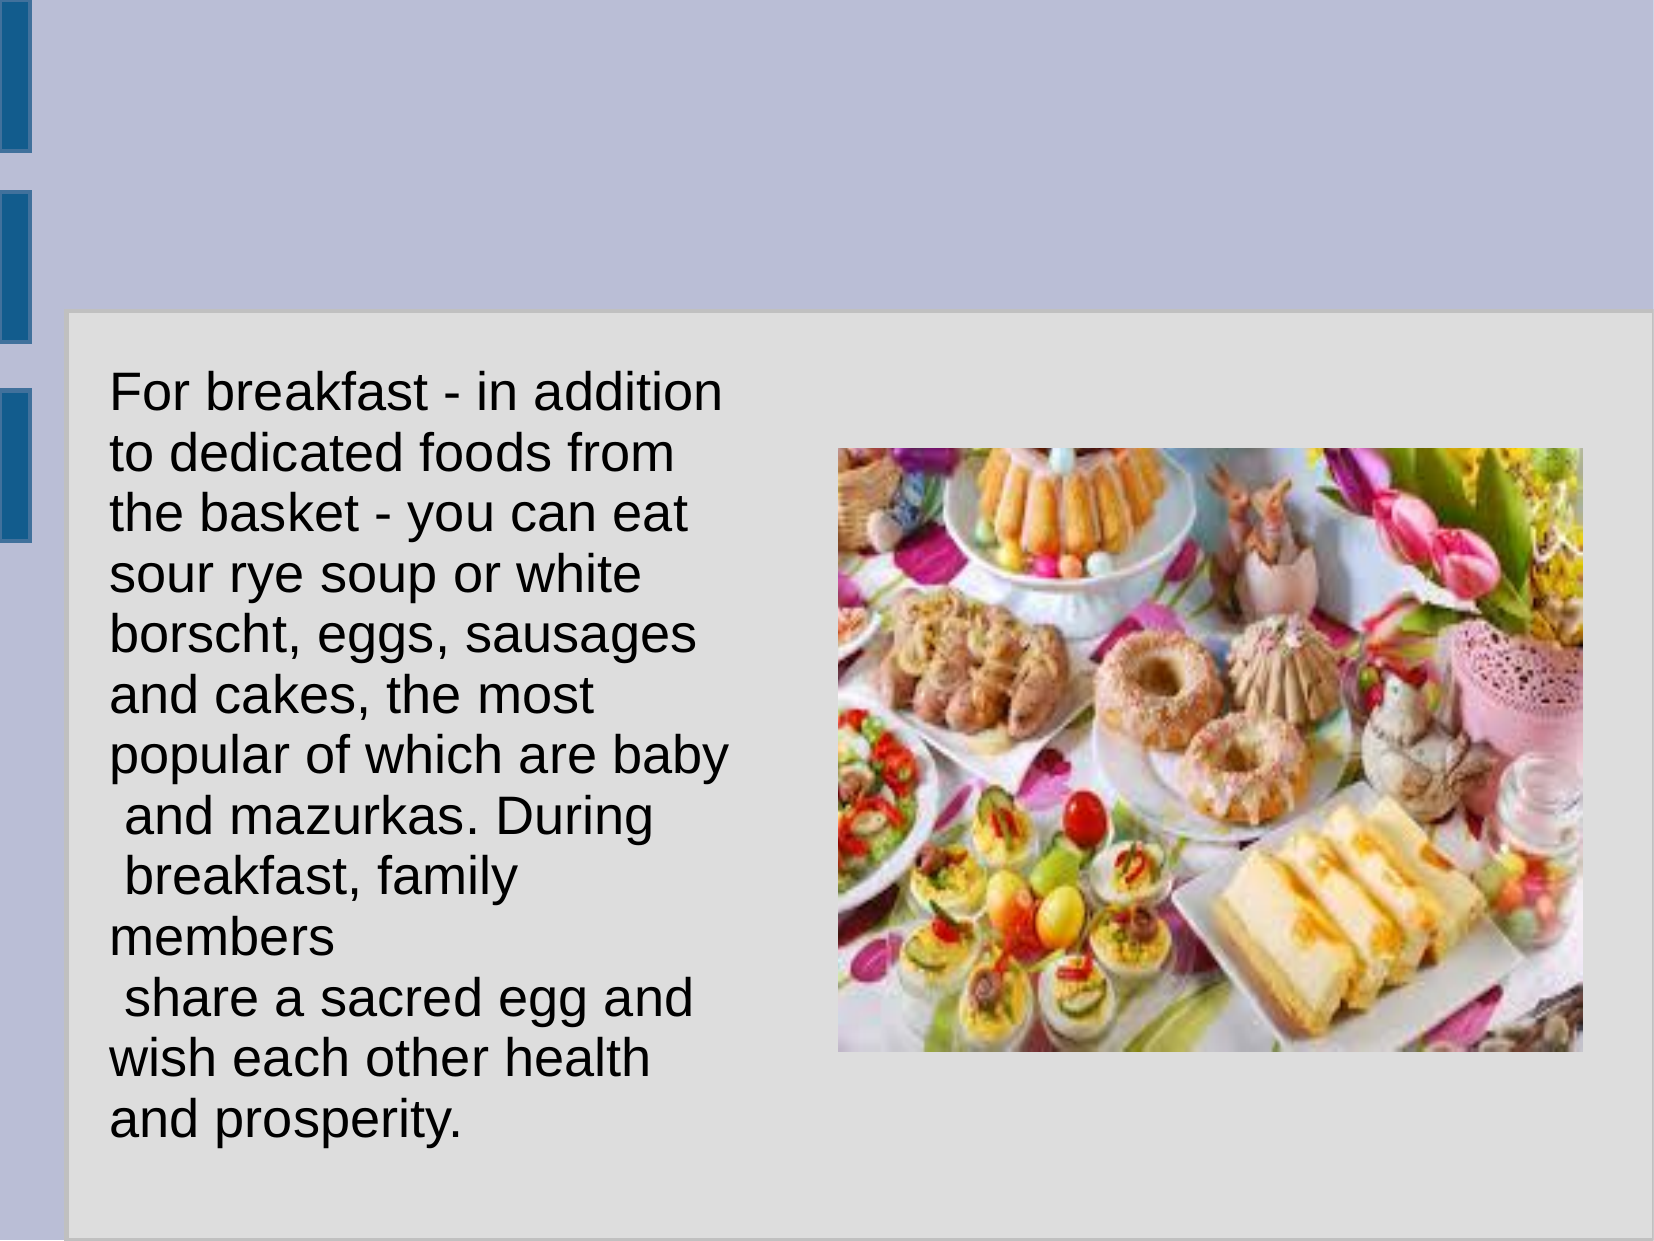

For breakfast - in addition
to dedicated foods from
the basket - you can eat
sour rye soup or white
borscht, eggs, sausages
and cakes, the most
popular of which are baby
 and mazurkas. During
 breakfast, family members
 share a sacred egg and
wish each other health
and prosperity.